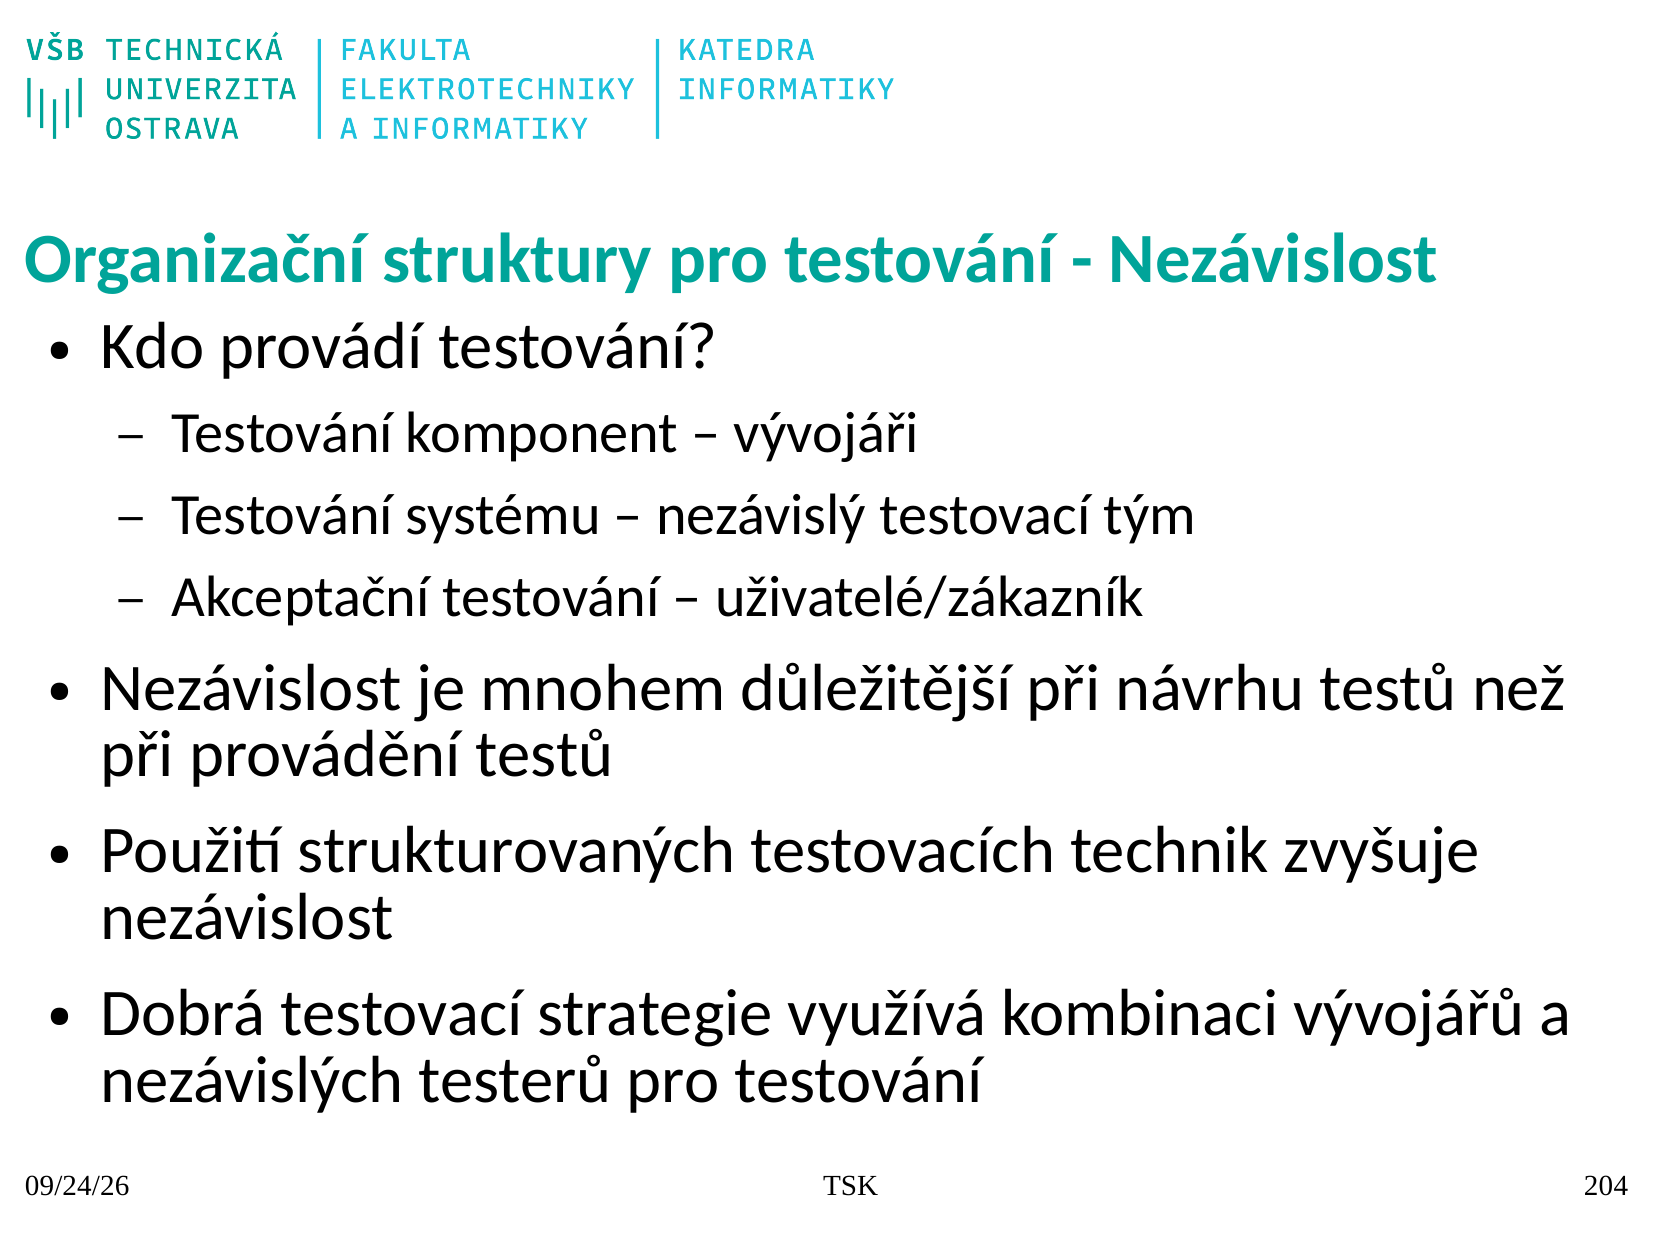

# Organizační struktury pro testování - Nezávislost
Kdo provádí testování?
Testování komponent – vývojáři
Testování systému – nezávislý testovací tým
Akceptační testování – uživatelé/zákazník
Nezávislost je mnohem důležitější při návrhu testů než při provádění testů
Použití strukturovaných testovacích technik zvyšuje nezávislost
Dobrá testovací strategie využívá kombinaci vývojářů a nezávislých testerů pro testování
TSK
204